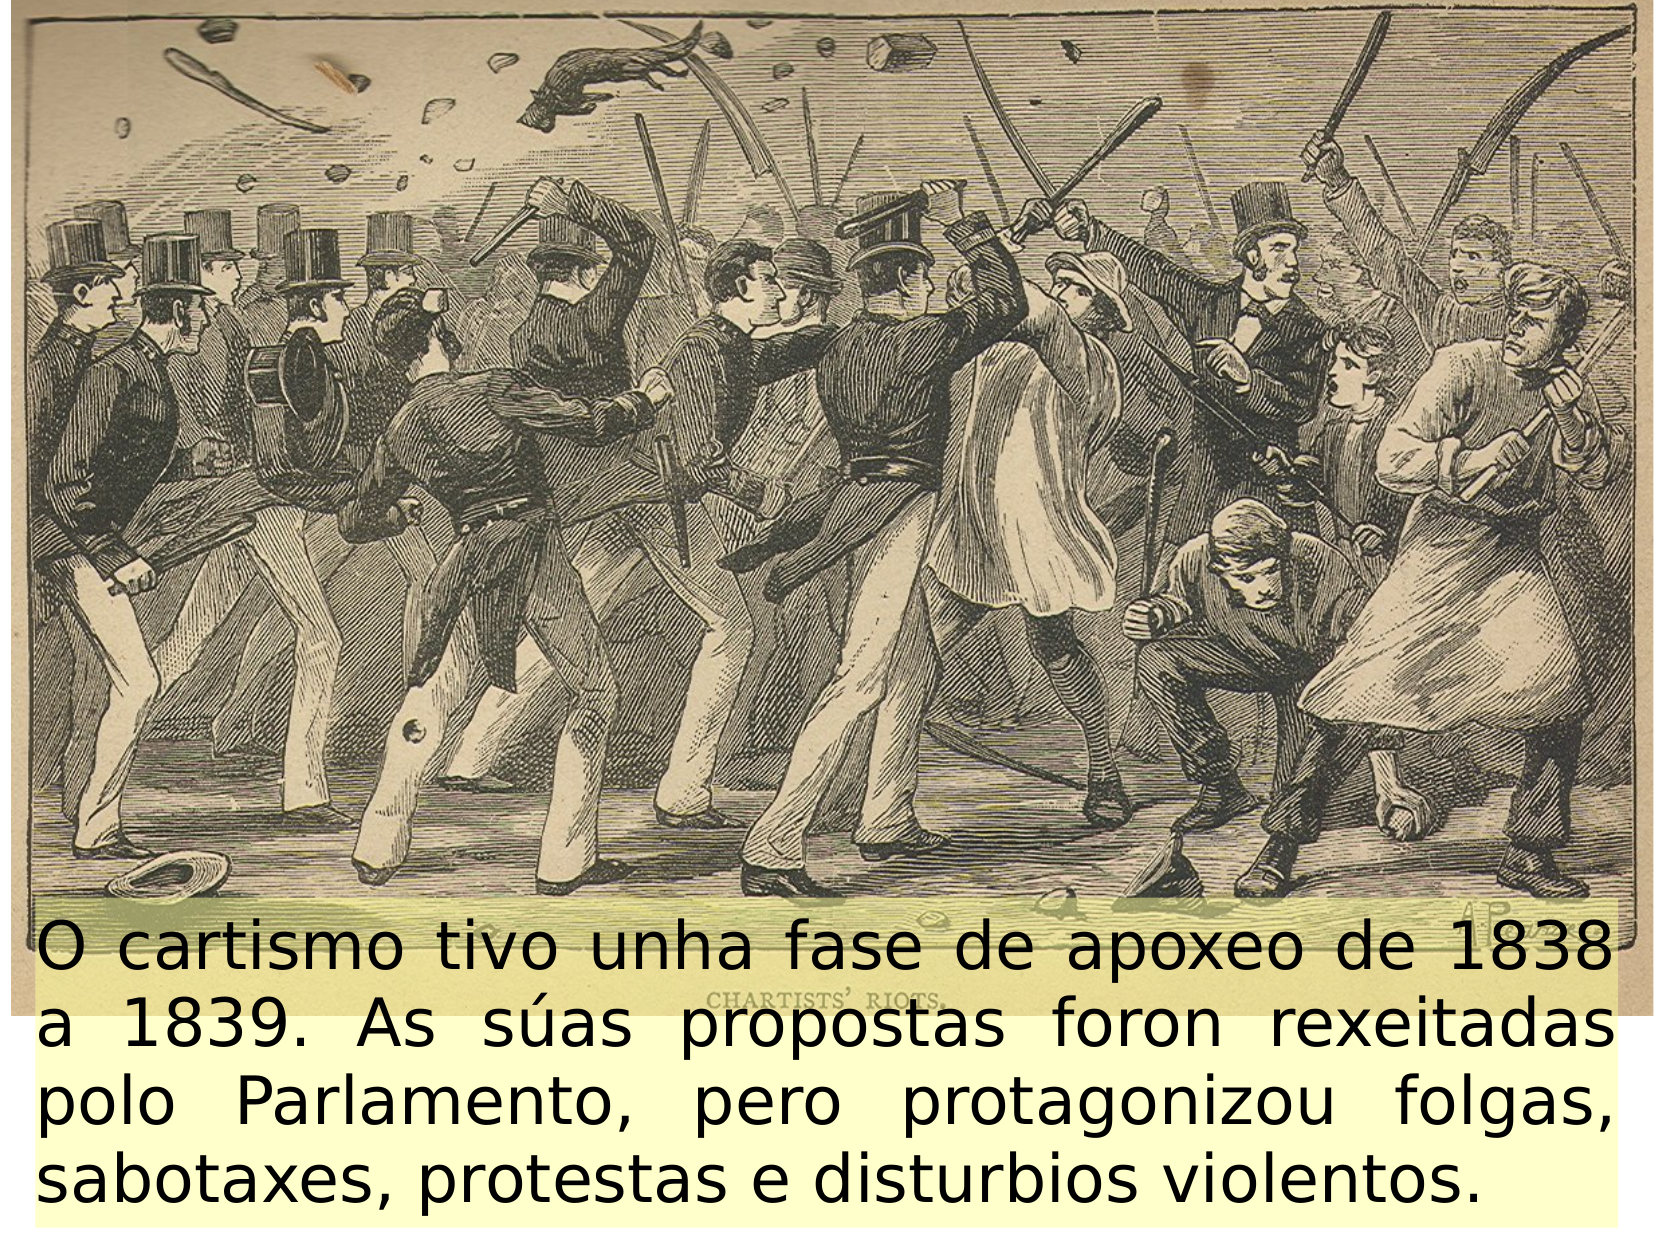

# O cartismo tivo unha fase de apoxeo de 1838 a 1839. As súas propostas foron rexeitadas polo Parlamento, pero protagonizou folgas, sabotaxes, protestas e disturbios violentos.